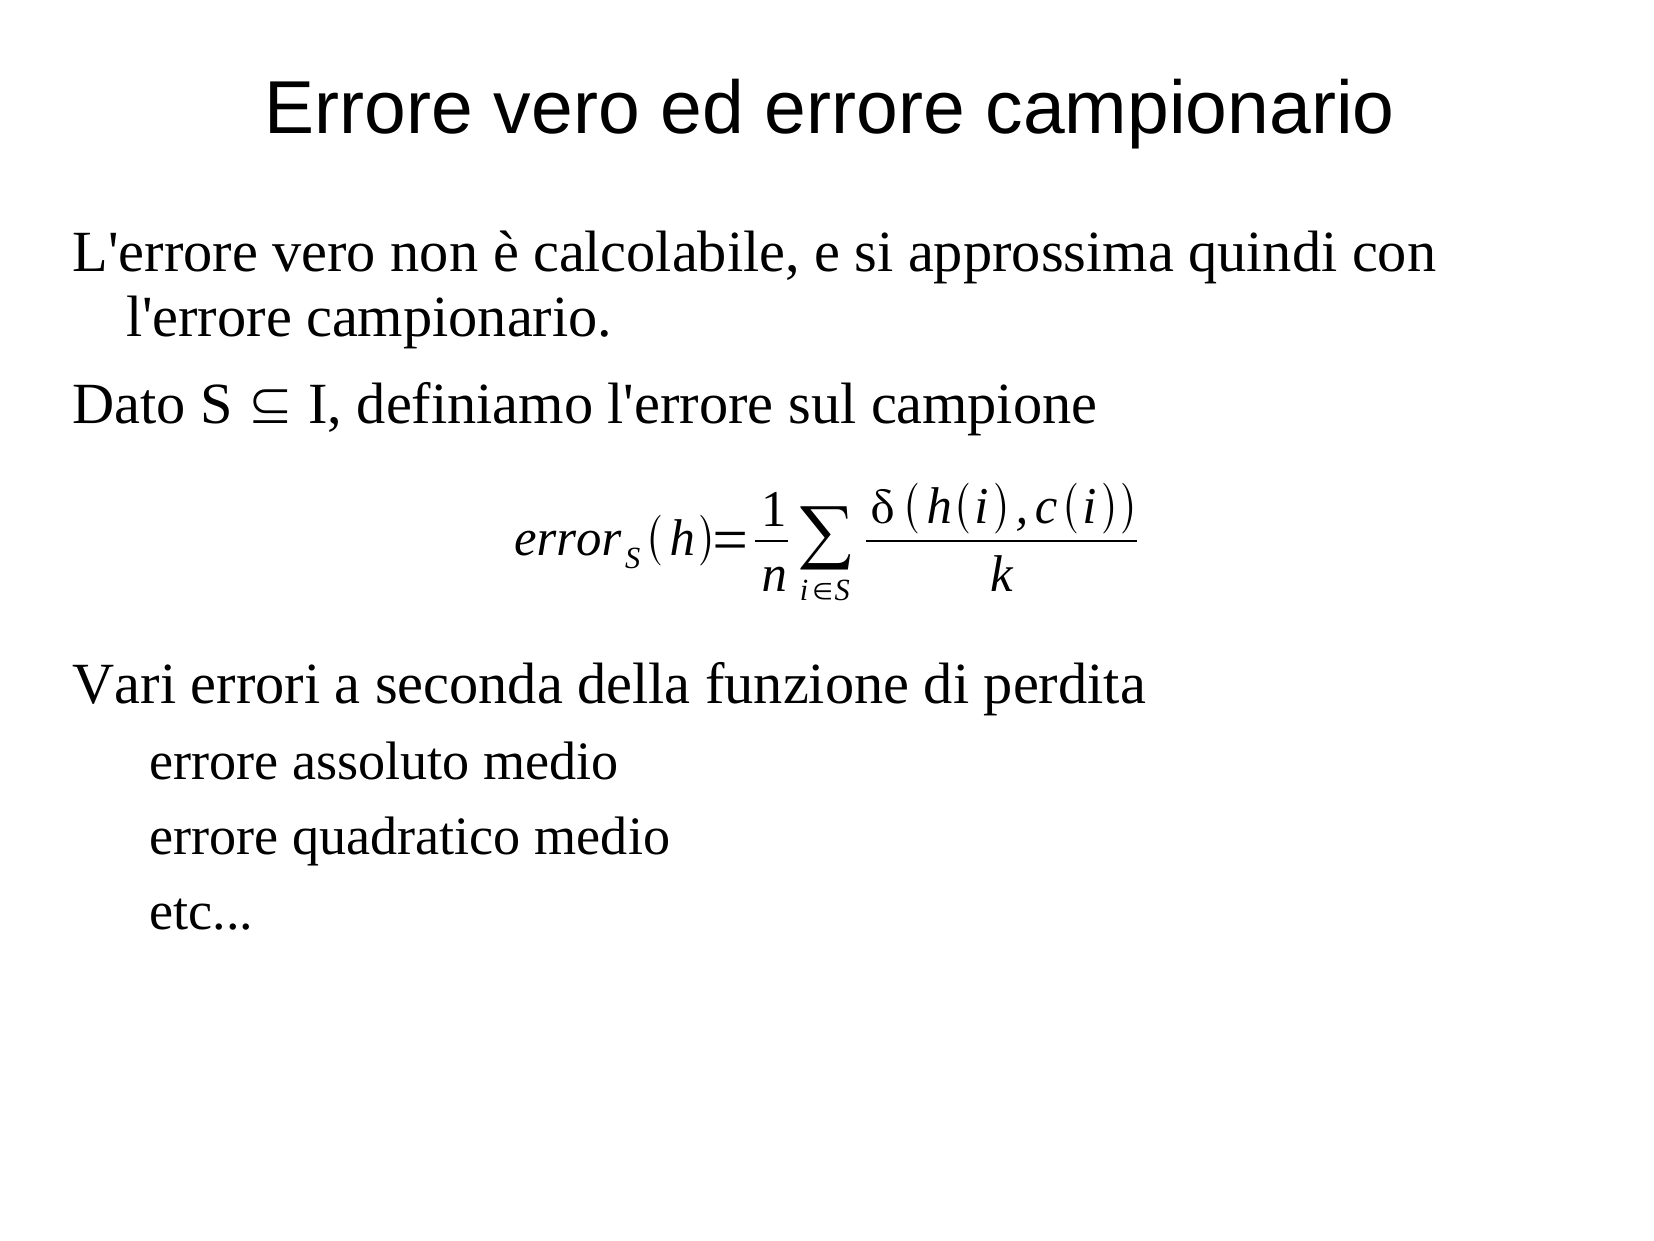

# Errore vero ed errore campionario
L'errore vero non è calcolabile, e si approssima quindi con l'errore campionario.
Dato S ⊆ I, definiamo l'errore sul campione
Vari errori a seconda della funzione di perdita
errore assoluto medio
errore quadratico medio
etc...